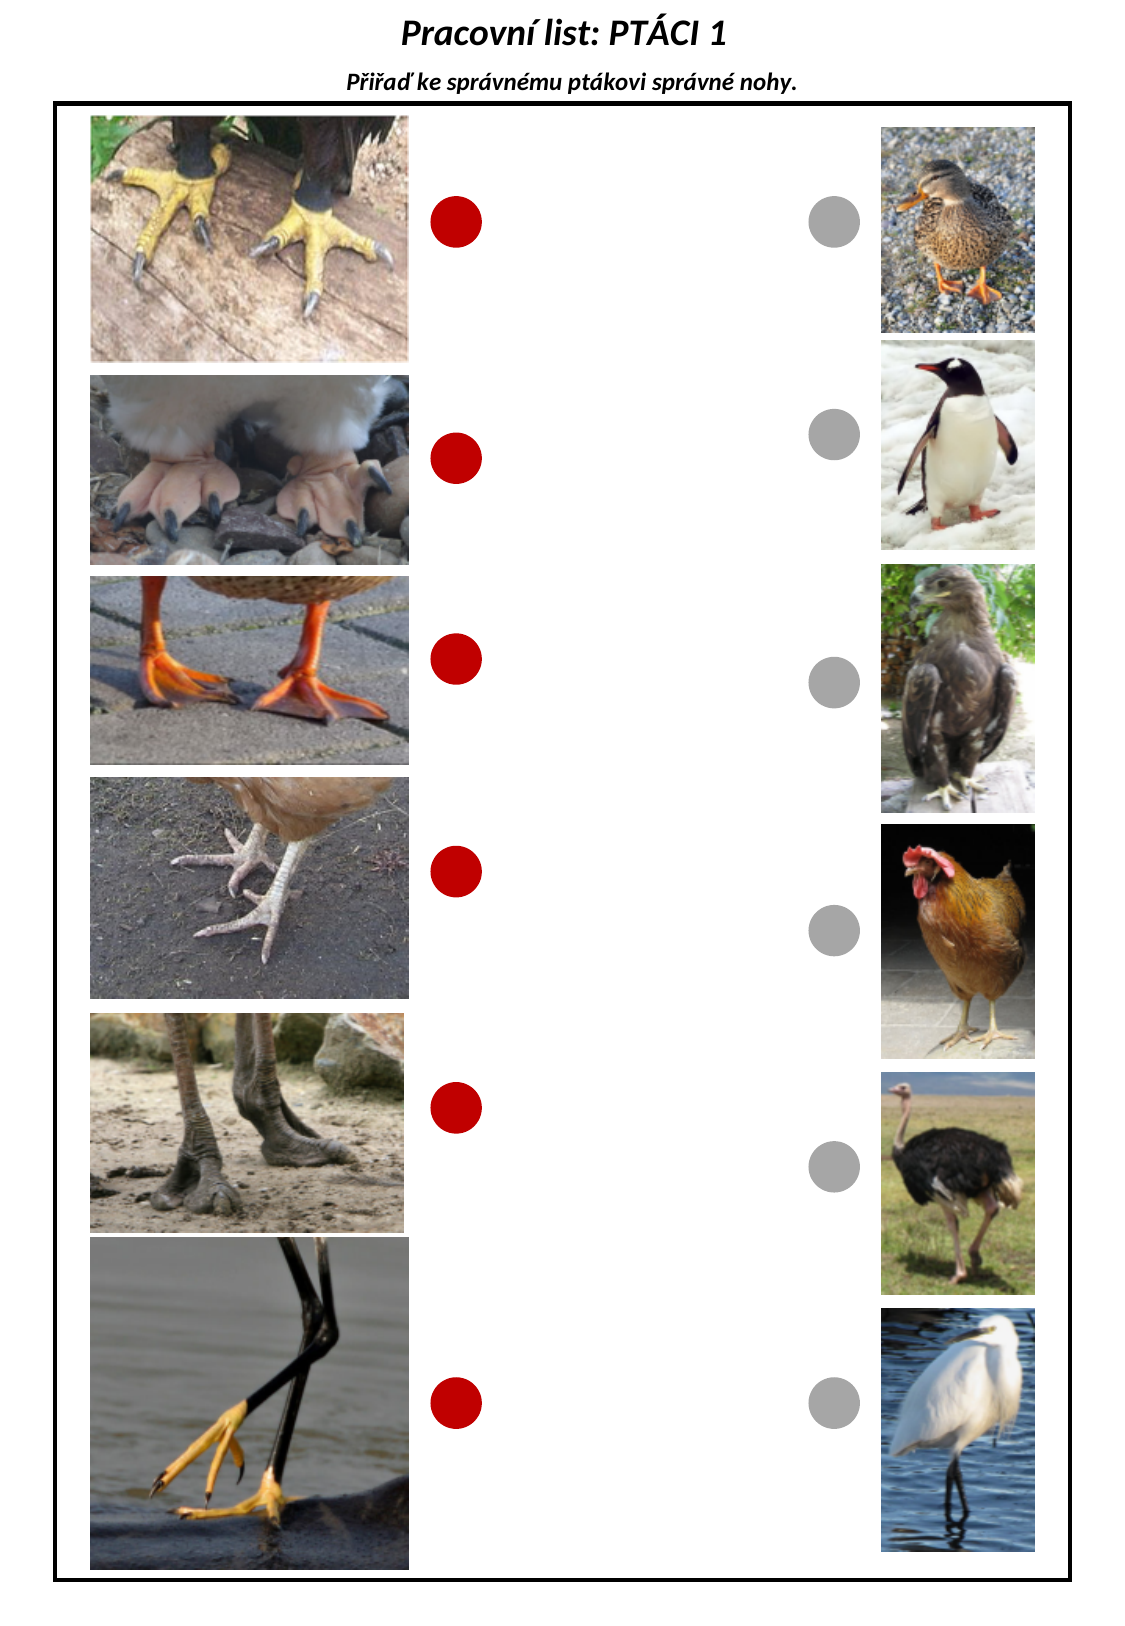

Pracovní list: PTÁCI 1
 Přiřaď ke správnému ptákovi správné nohy.